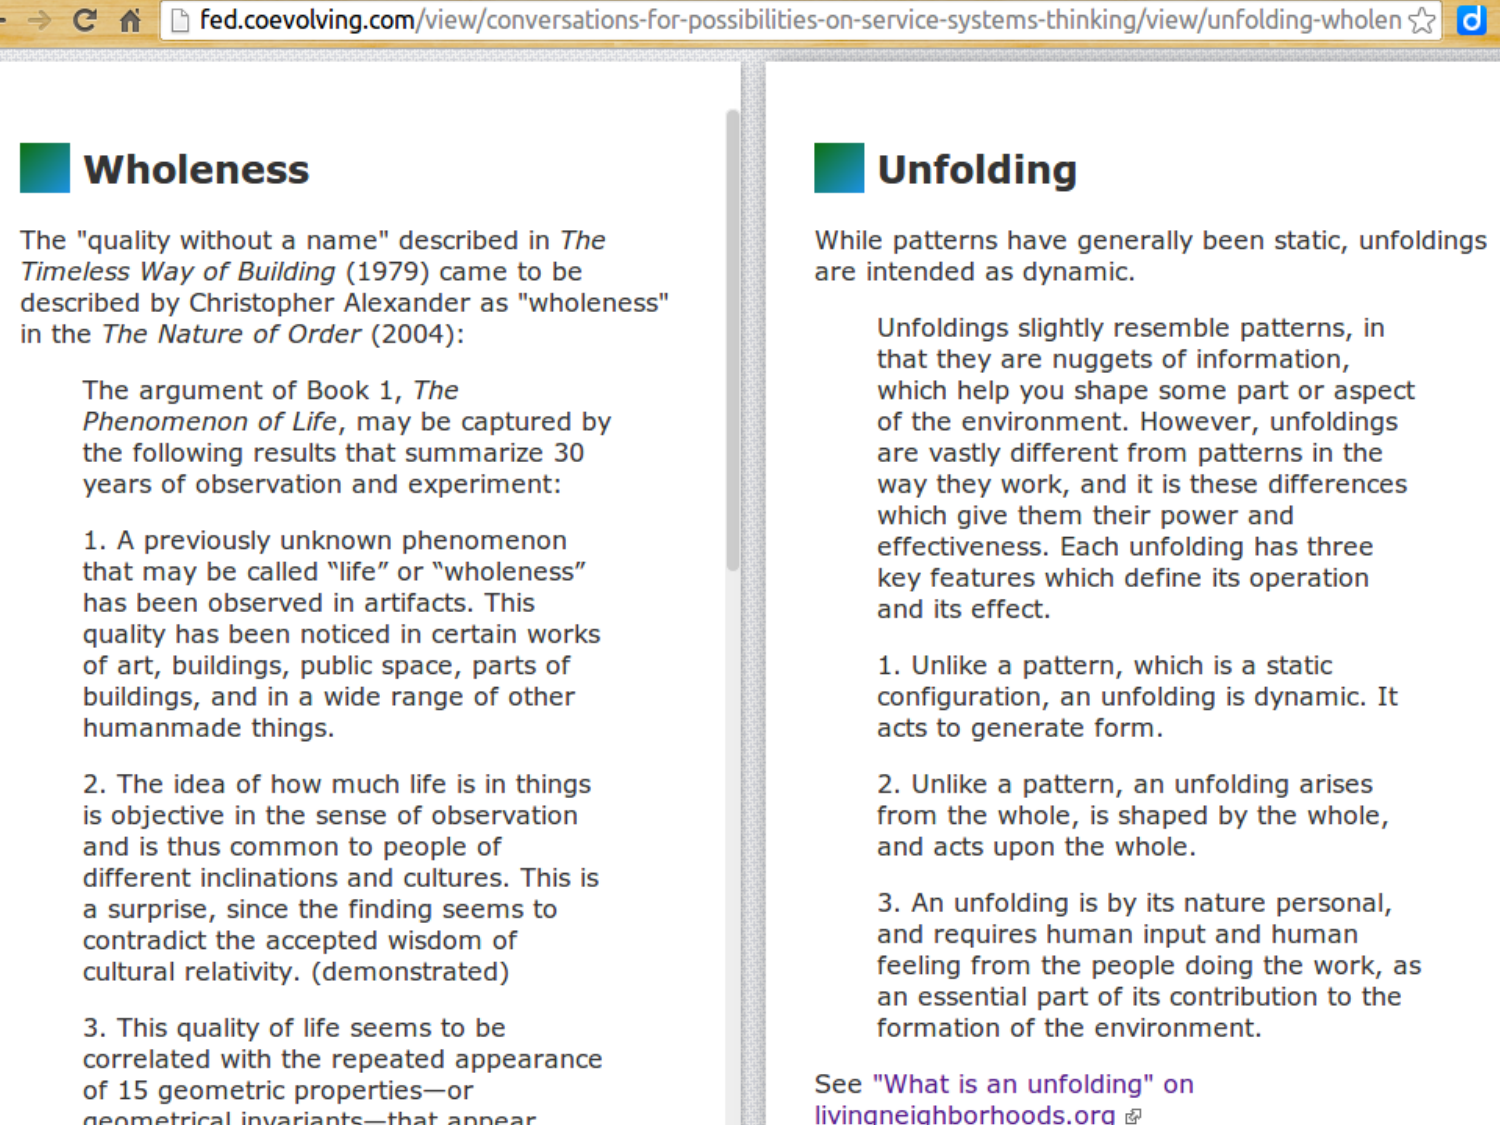

# Wholeness, Unfolding
Incubating Service Systems Thinking
July 2014
64